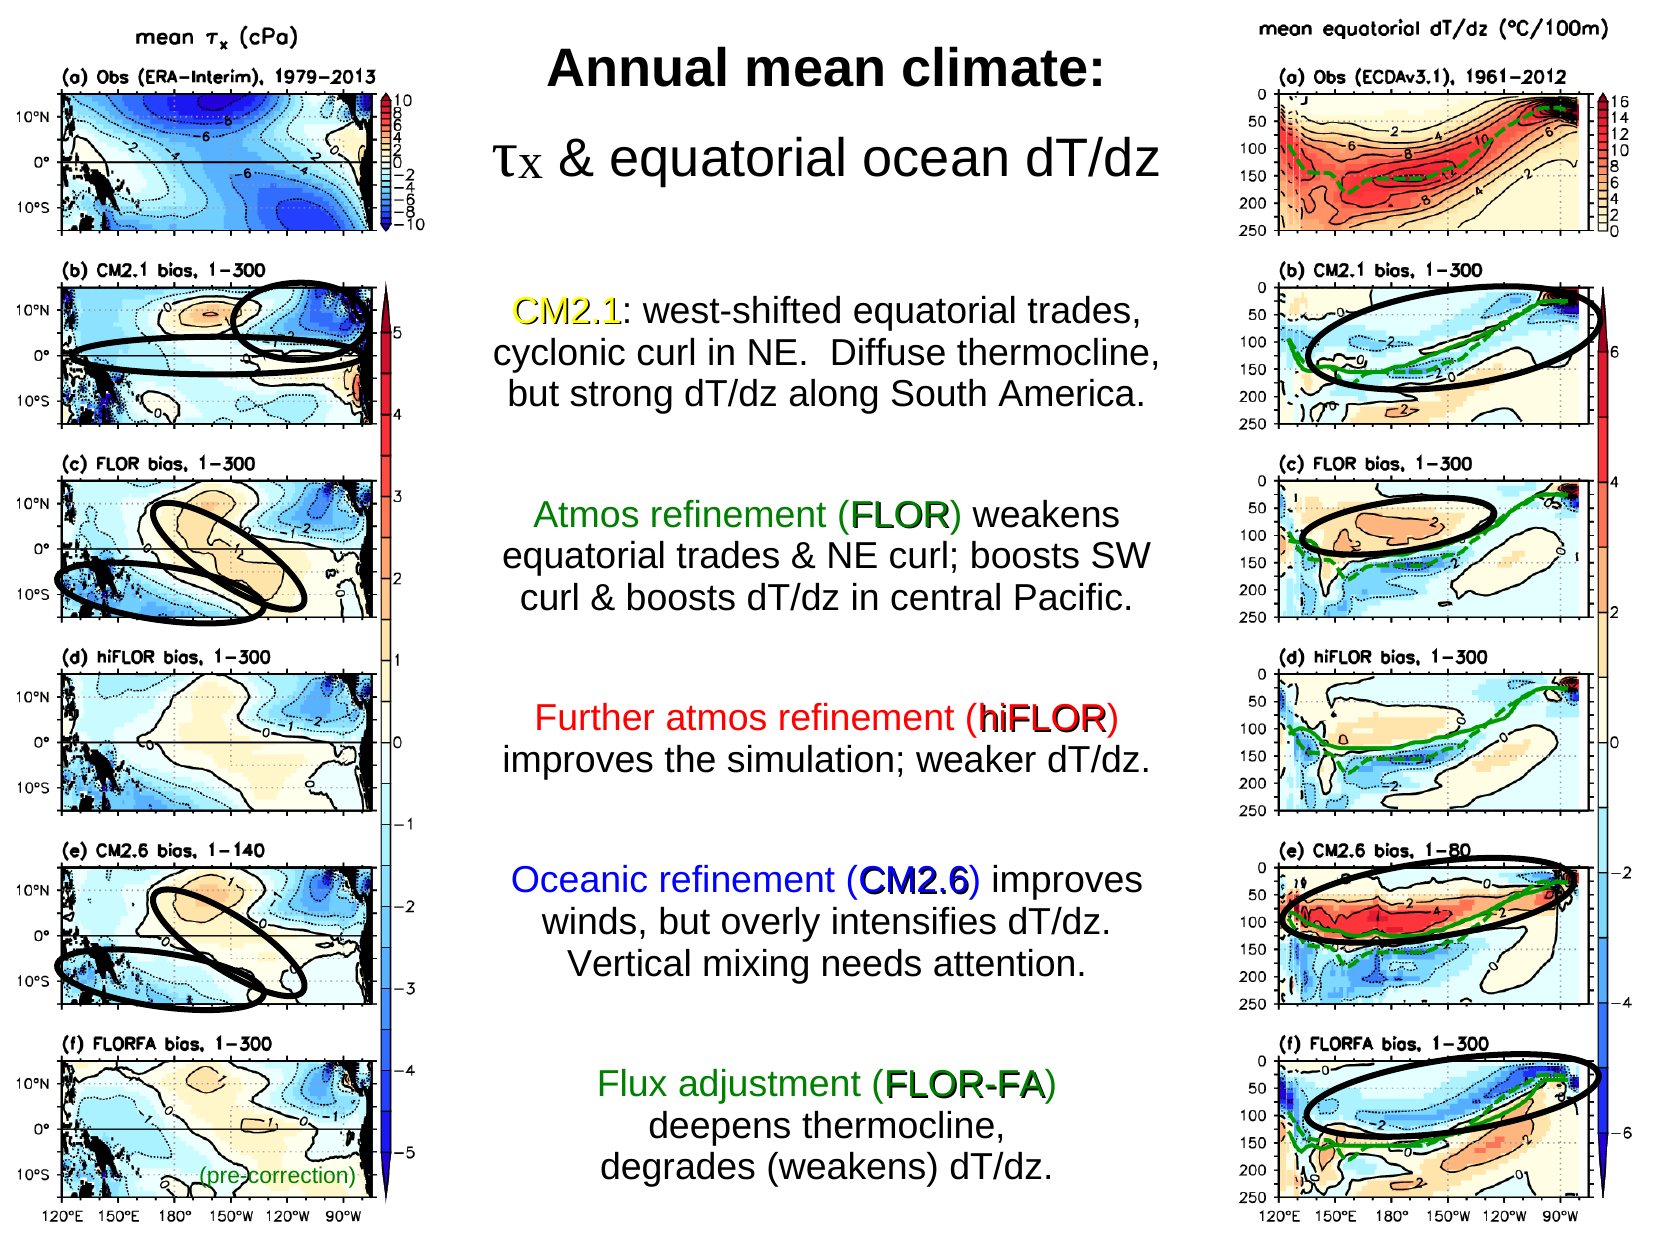

Annual mean climate:
τx & equatorial ocean dT/dz
CM2.1: west-shifted equatorial trades, cyclonic curl in NE. Diffuse thermocline, but strong dT/dz along South America.
Atmos refinement (FLOR) weakens equatorial trades & NE curl; boosts SW curl & boosts dT/dz in central Pacific.
Further atmos refinement (hiFLOR)
improves the simulation; weaker dT/dz.
Oceanic refinement (CM2.6) improves winds, but overly intensifies dT/dz.
Vertical mixing needs attention.
Flux adjustment (FLOR-FA)
deepens thermocline,
degrades (weakens) dT/dz.
(pre-correction)